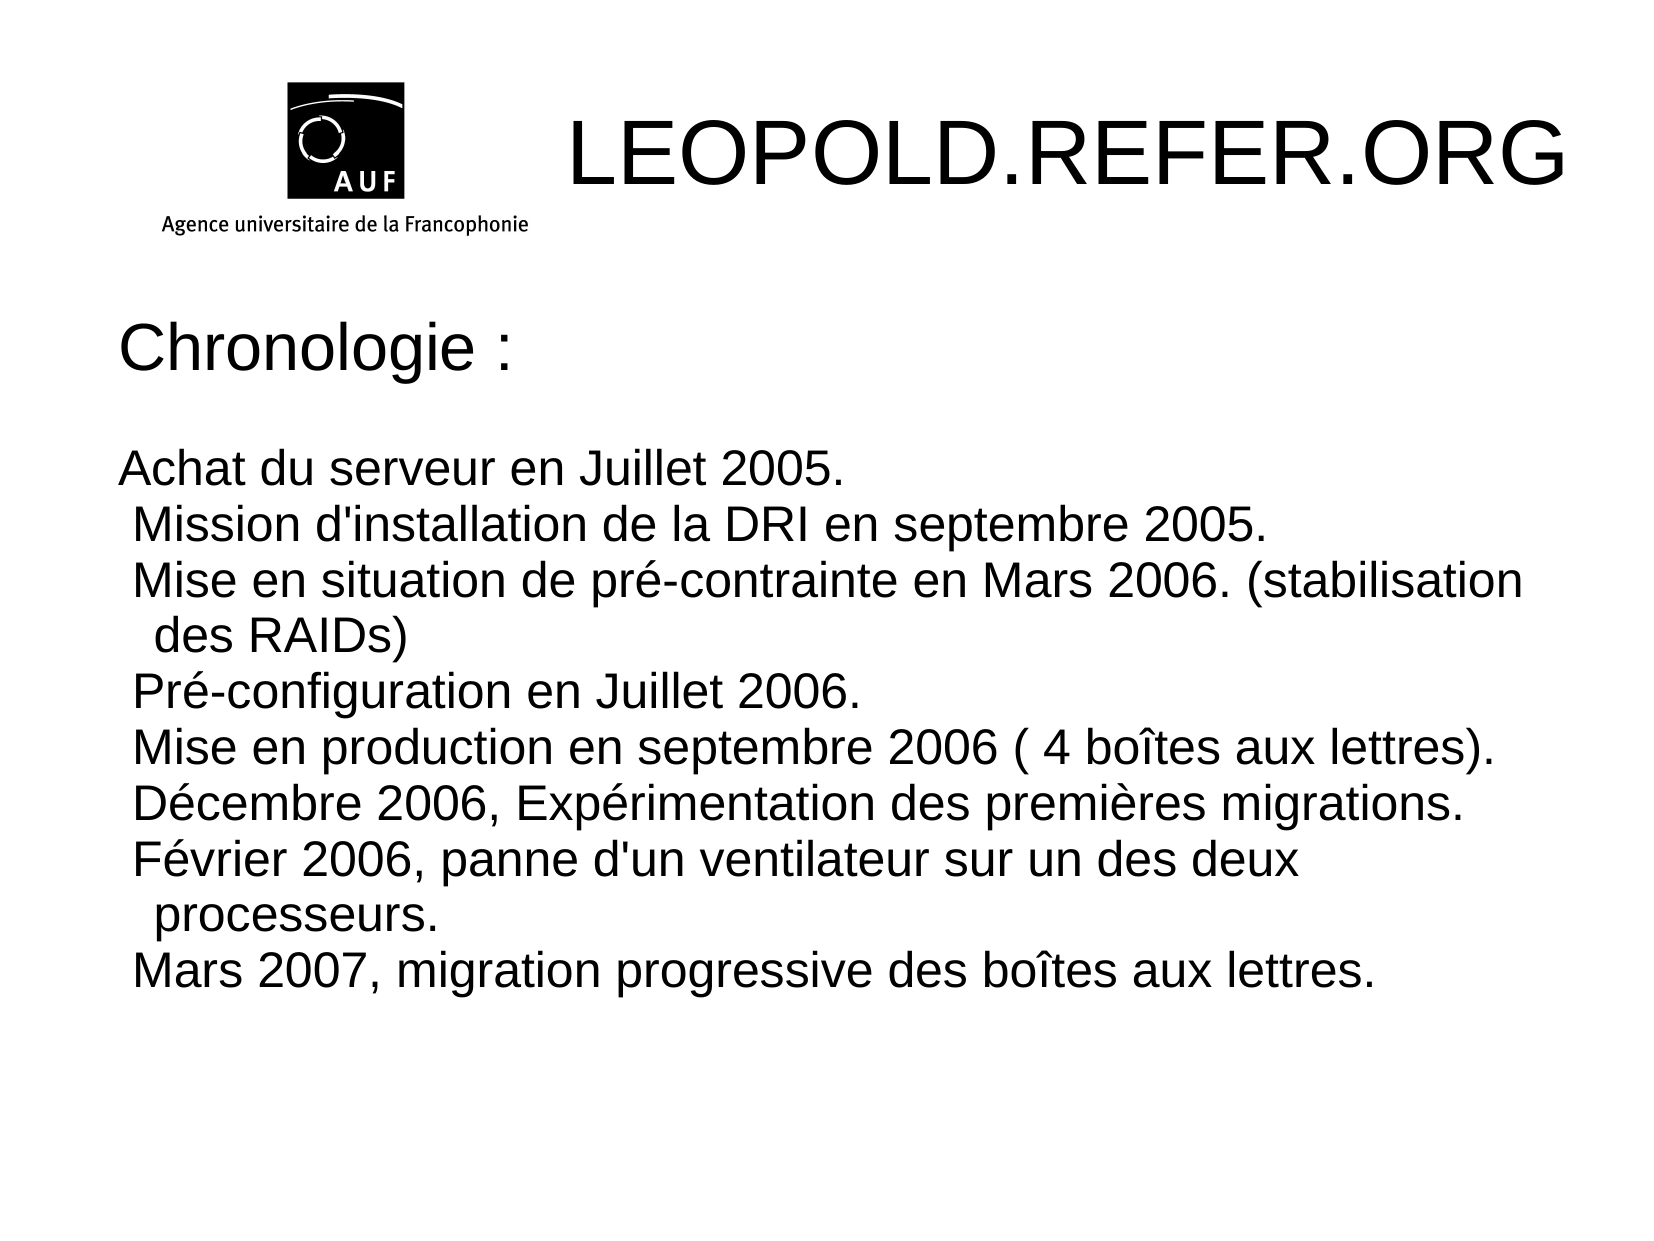

# LEOPOLD.REFER.ORG
Chronologie :
Achat du serveur en Juillet 2005.
 Mission d'installation de la DRI en septembre 2005.
 Mise en situation de pré-contrainte en Mars 2006. (stabilisation des RAIDs)
 Pré-configuration en Juillet 2006.
 Mise en production en septembre 2006 ( 4 boîtes aux lettres).
 Décembre 2006, Expérimentation des premières migrations.
 Février 2006, panne d'un ventilateur sur un des deux processeurs.
 Mars 2007, migration progressive des boîtes aux lettres.